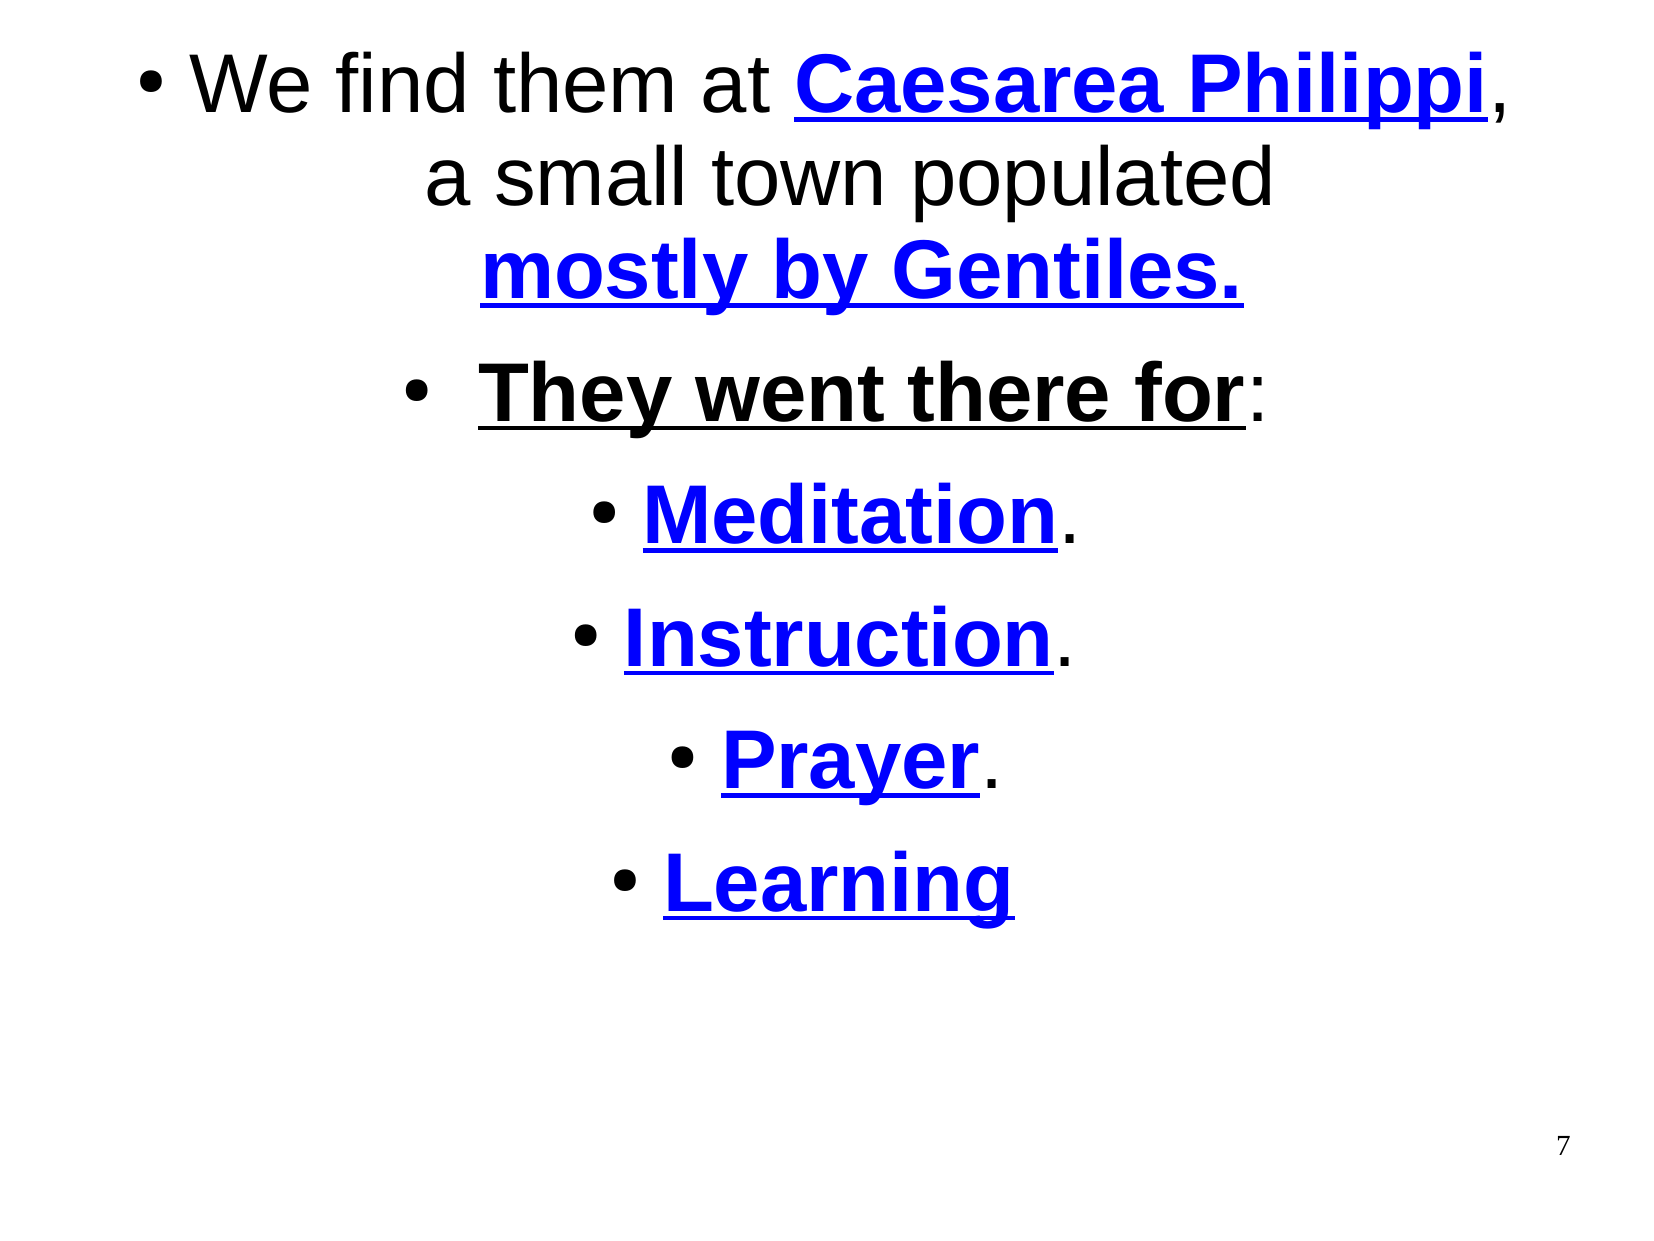

# We find them at Caesarea Philippi, a small town populated mostly by Gentiles.
 They went there for:
Meditation.
Instruction.
Prayer.
Learning
7